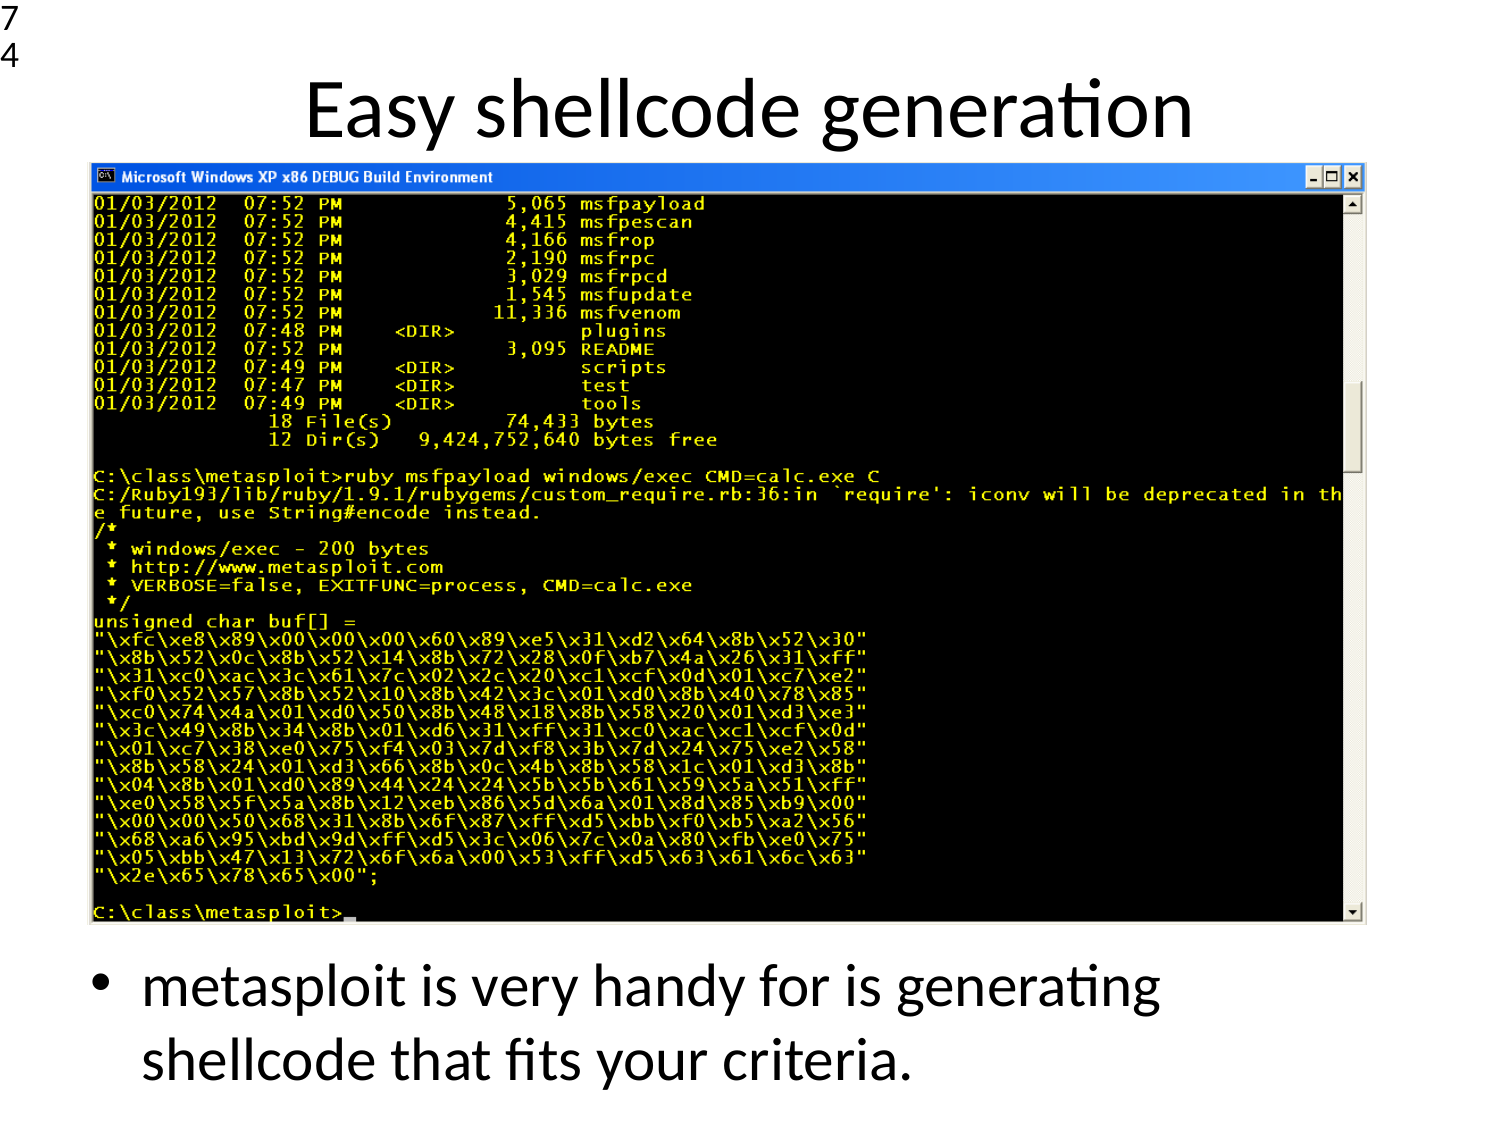

# Easy shellcode generation
metasploit is very handy for is generating shellcode that fits your criteria.